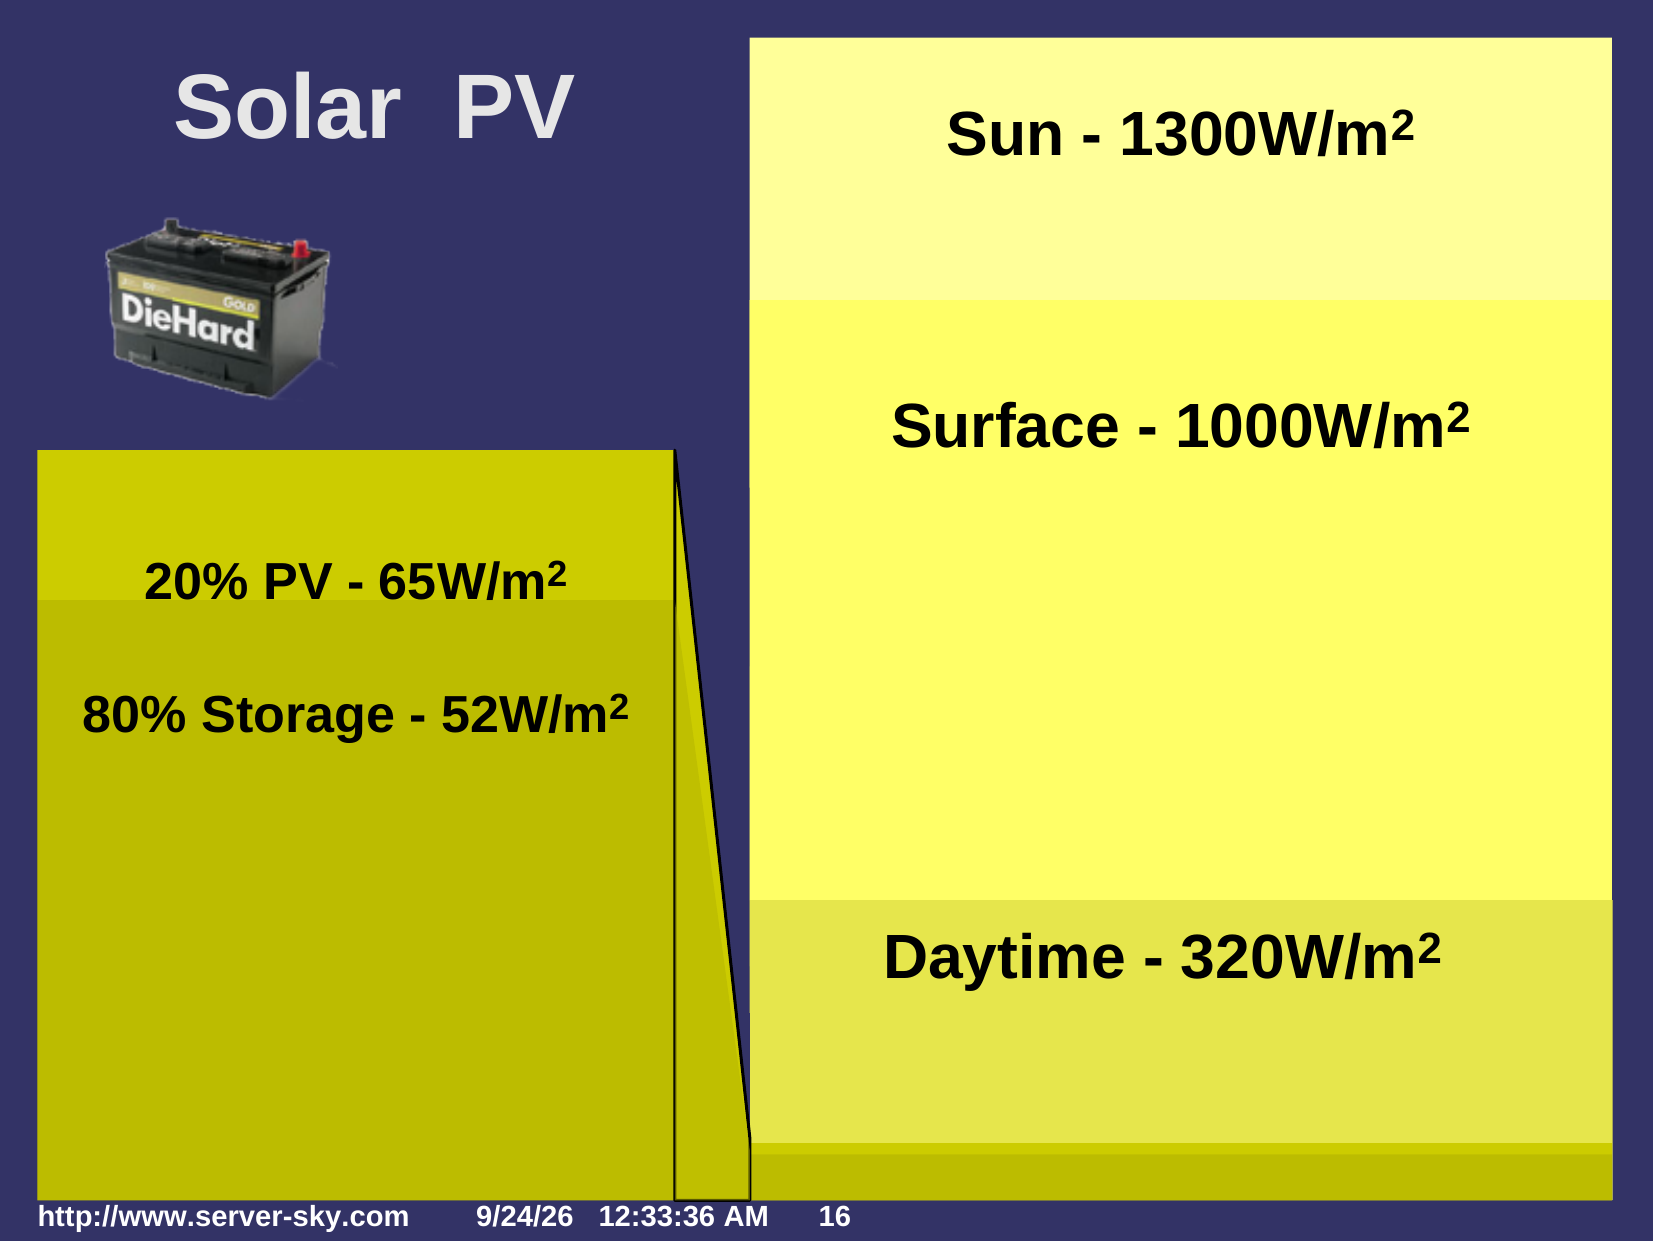

# Solar PV
Sun - 1300W/m2
Surface - 1000W/m2
Surface - 1000W/m2
20% PV - 65W/m2
80% Storage - 52W/m2
Daytime - 320W/m2